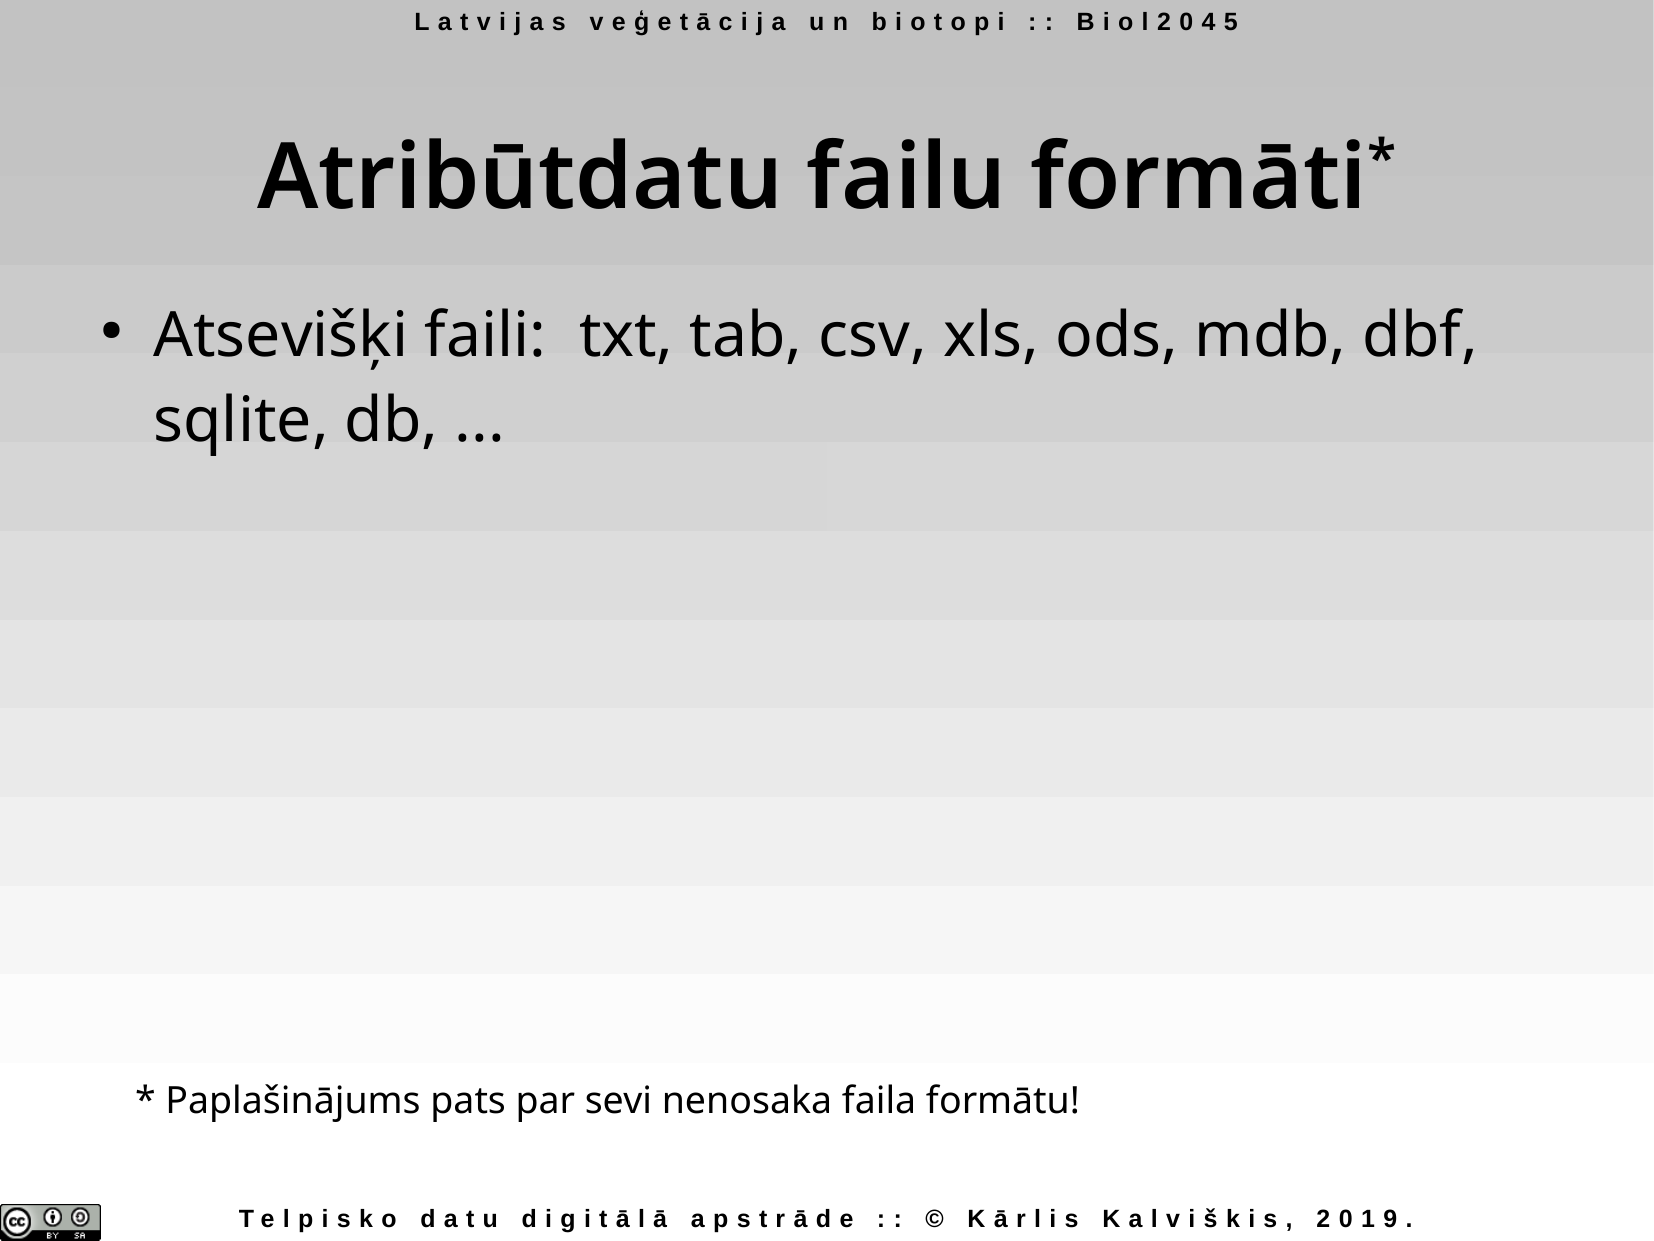

# Atribūtdatu failu formāti*
Atsevišķi faili: txt, tab, csv, xls, ods, mdb, dbf, sqlite, db, ...
* Paplašinājums pats par sevi nenosaka faila formātu!